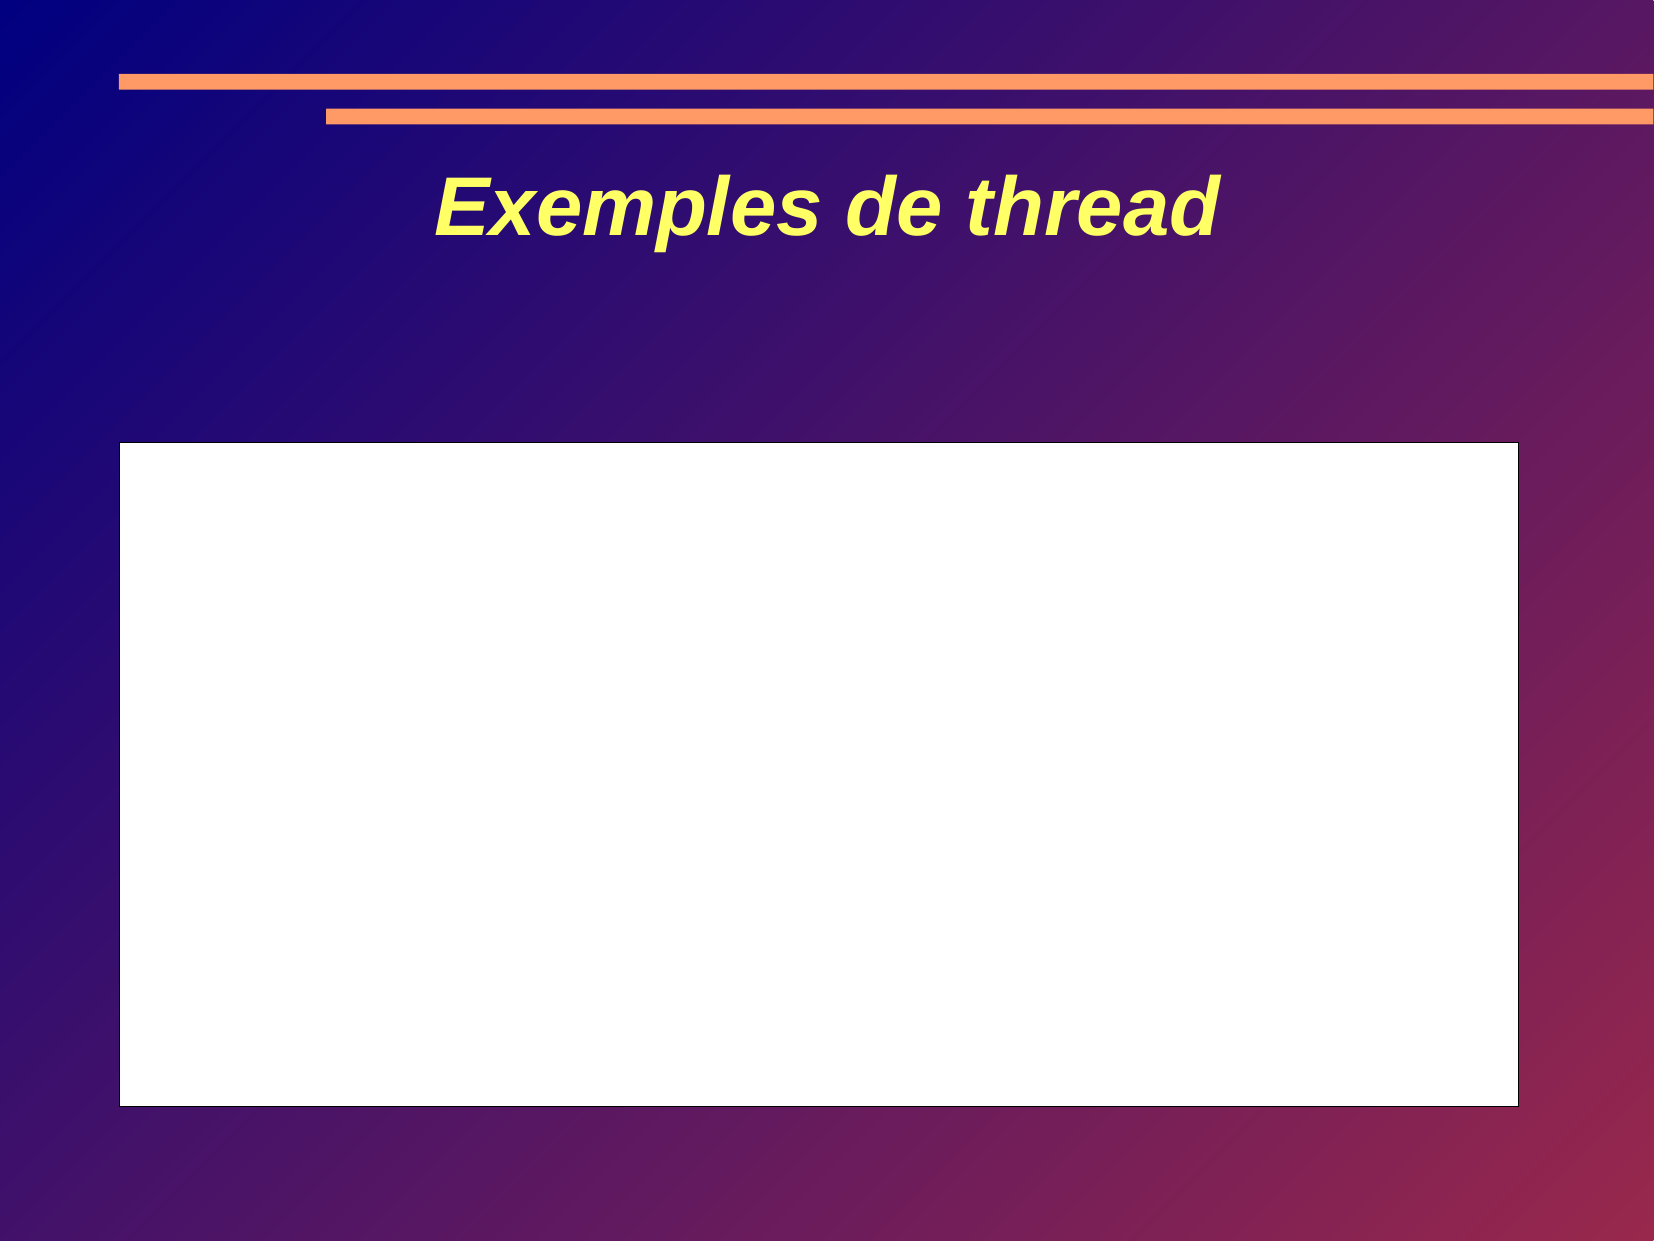

# Exemples de thread
	using System;
	using System.Threading;
	class MonAppli
	{
		static void MonThread()
		{
			...				// Traitement en parallèle de Main.
		}
		public static void Main()
		{
			Thread t = new Thread(new ThreadStart(MonThread));
			t.Start();		// Lance le thread.
			...				// Traitement en parallèle du thread.
			t.Join();		// Synchro : attend la fin du thread.
		}
	}